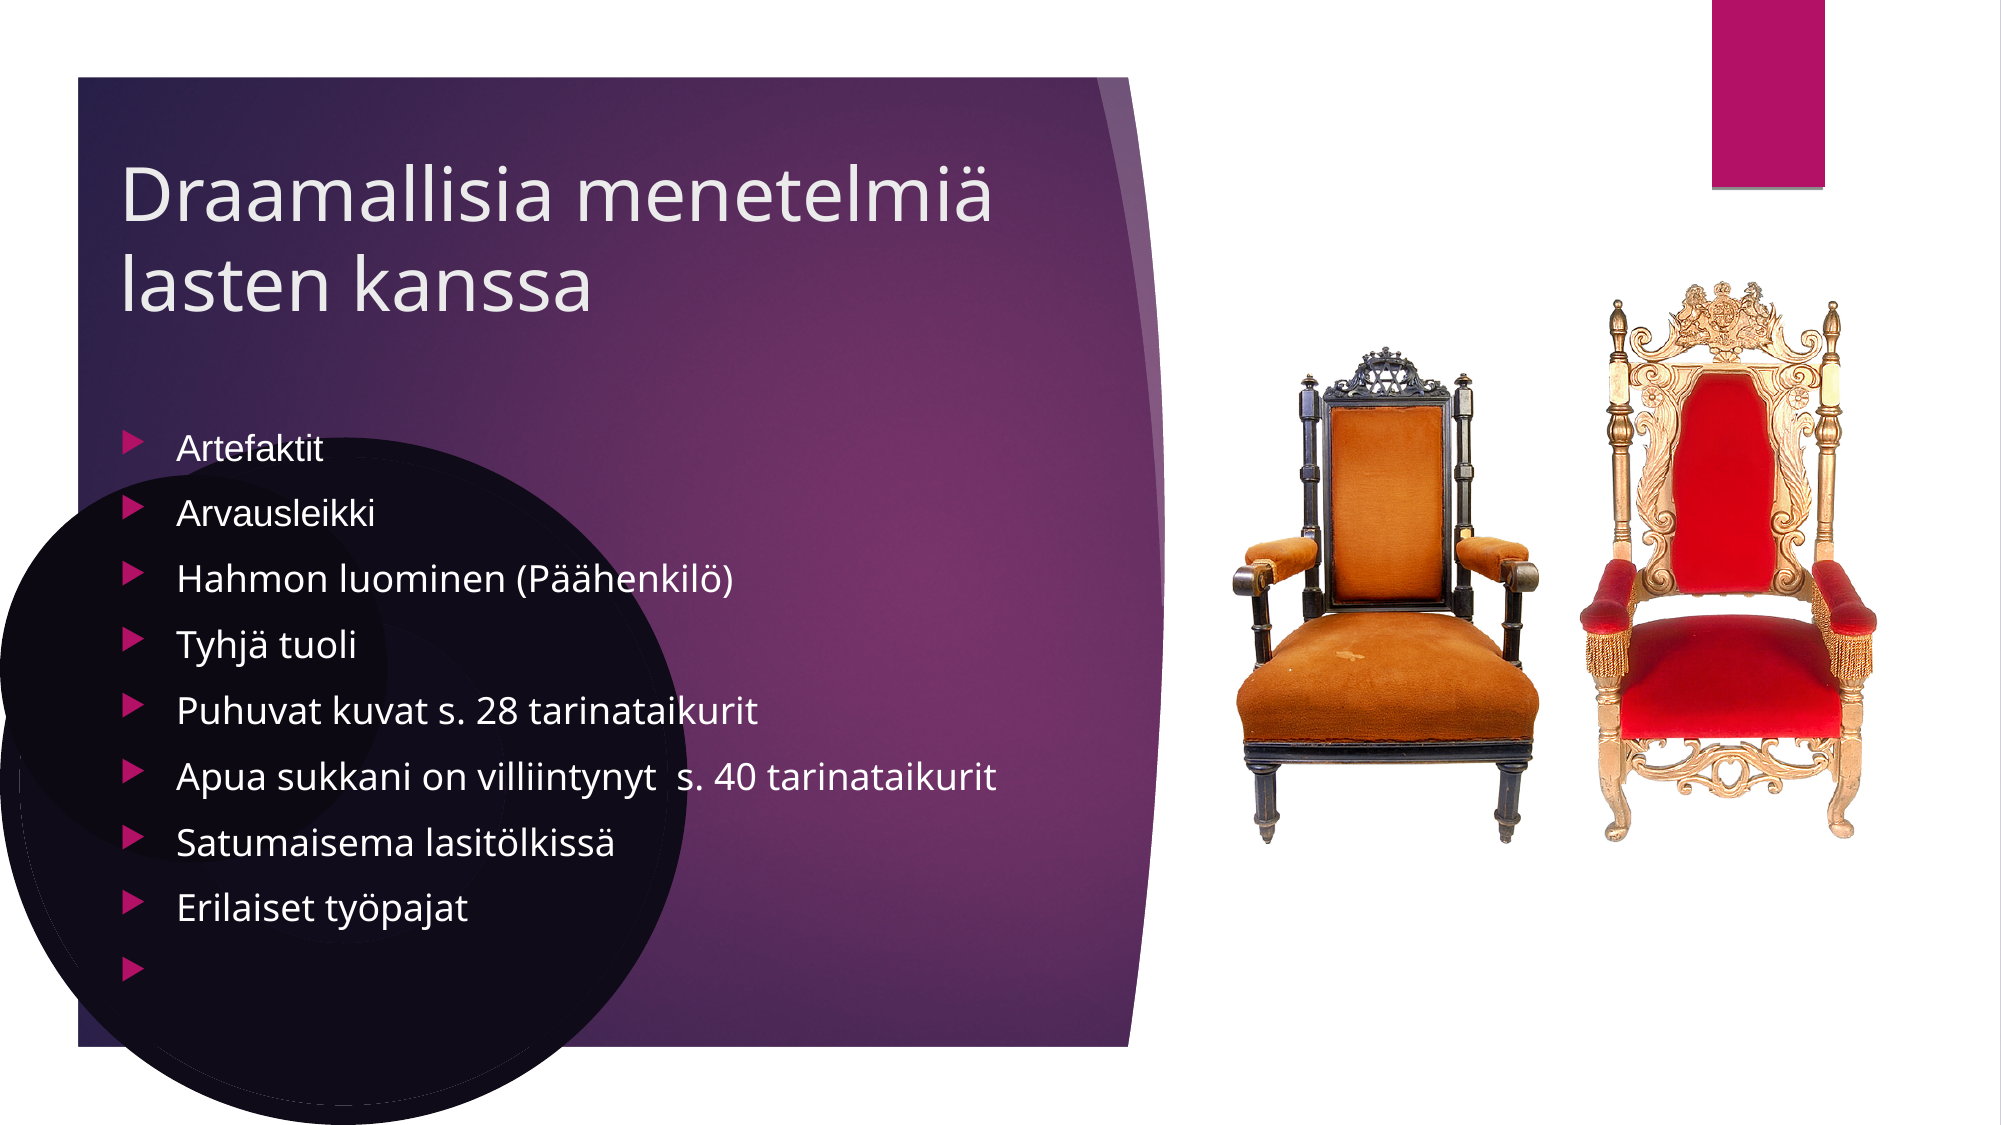

# Draamallisia menetelmiä lasten kanssa
Artefaktit
Arvausleikki
Hahmon luominen (Päähenkilö)
Tyhjä tuoli
Puhuvat kuvat s. 28 tarinataikurit
Apua sukkani on villiintynyt  s. 40 tarinataikurit
Satumaisema lasitölkissä
Erilaiset työpajat